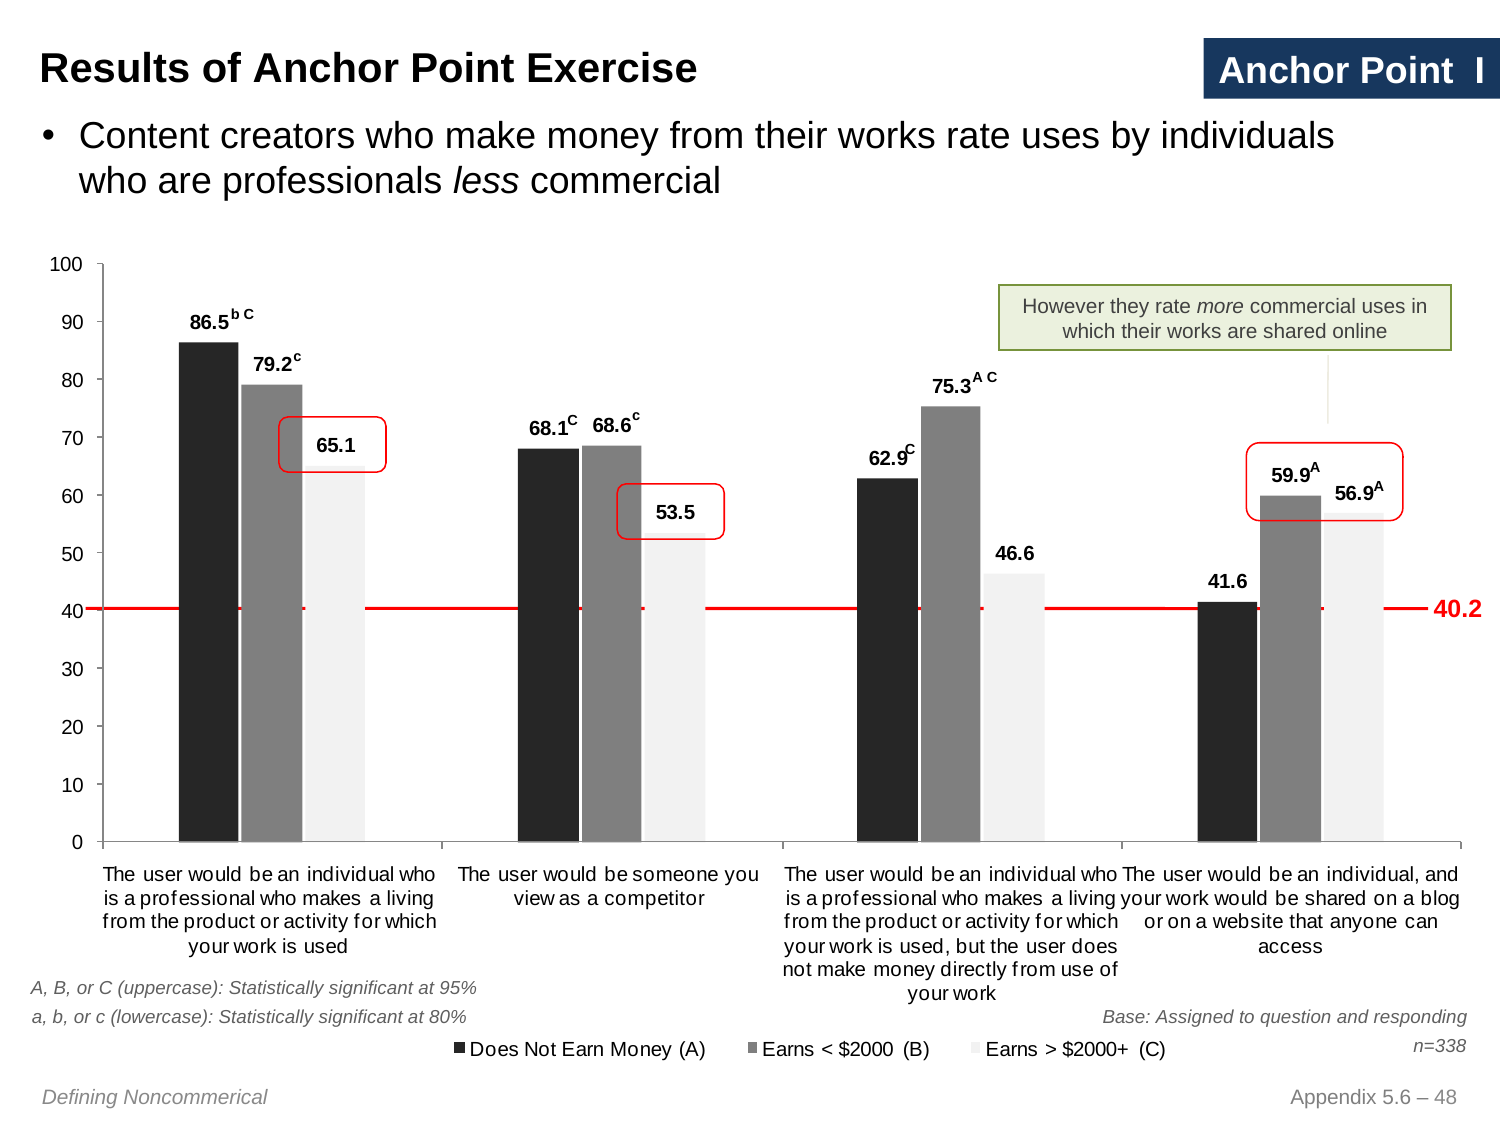

Results of Anchor Point Exercise
Anchor Point I
Content creators who make money from their works rate uses by individuals who are professionals less commercial
However they rate more commercial uses in which their works are shared online
b C
c
A C
c
C
C
A
A
40.2
A, B, or C (uppercase): Statistically significant at 95%
a, b, or c (lowercase): Statistically significant at 80%
Base: Assigned to question and responding
n=338
Defining Noncommerical
Appendix 5.6 –